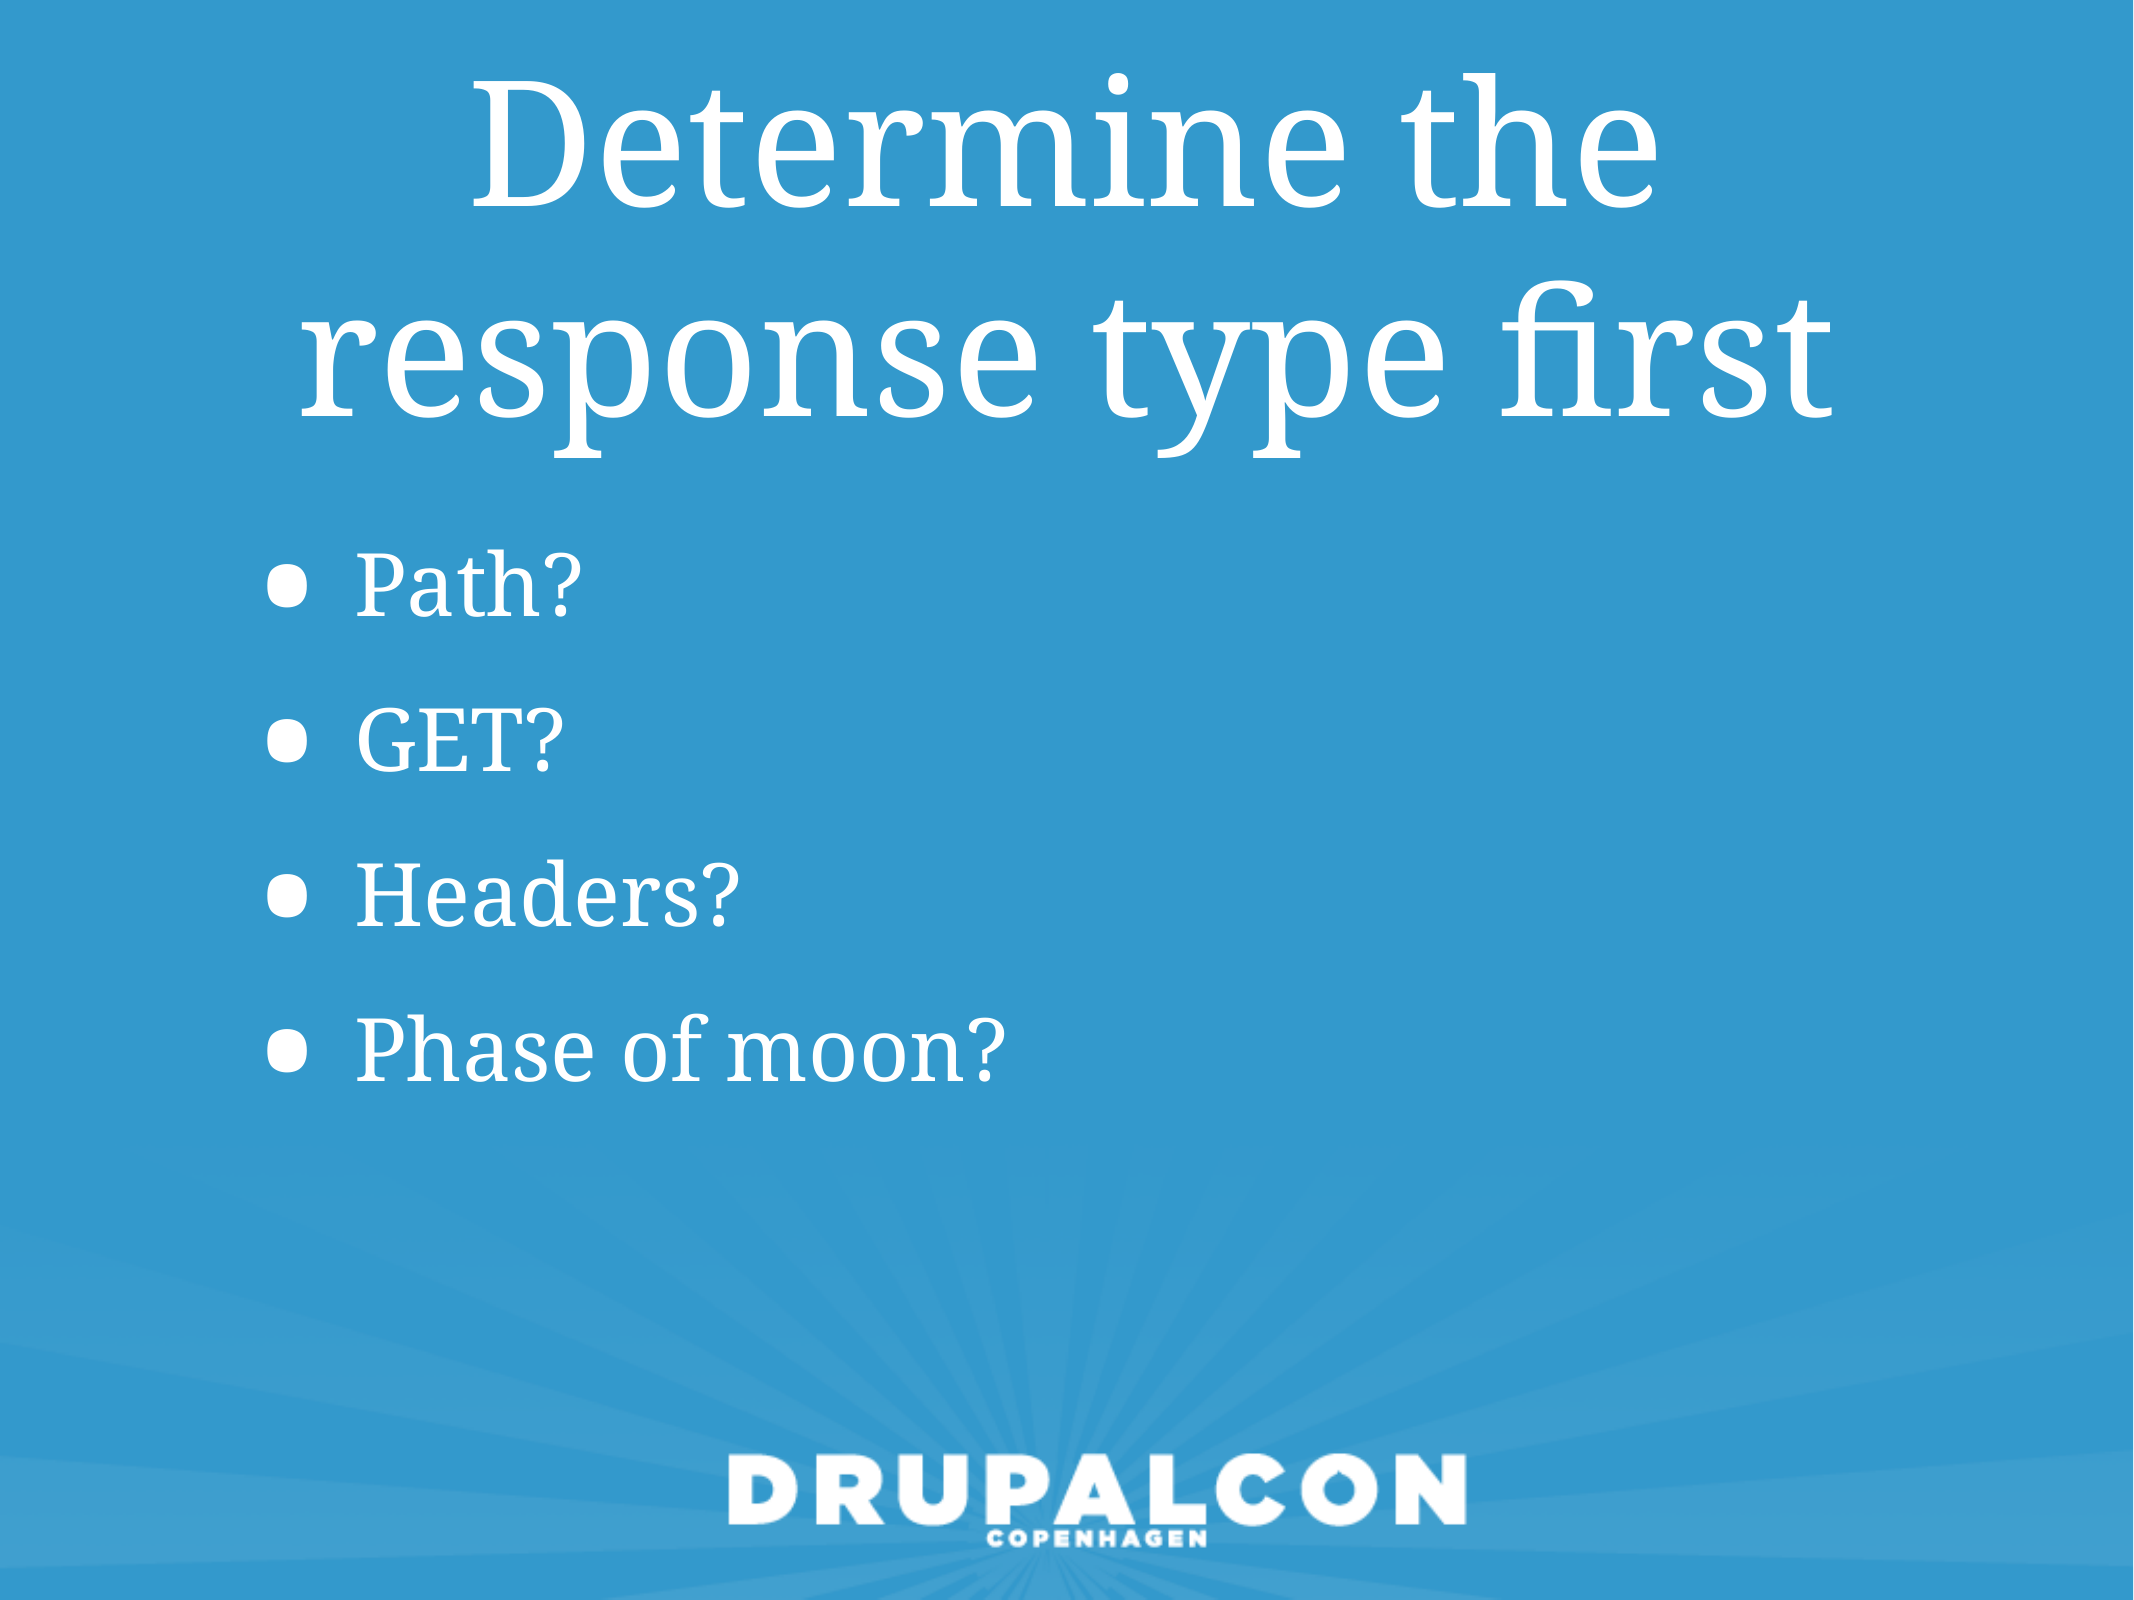

# Determine the response type first
Path?
GET?
Headers?
Phase of moon?